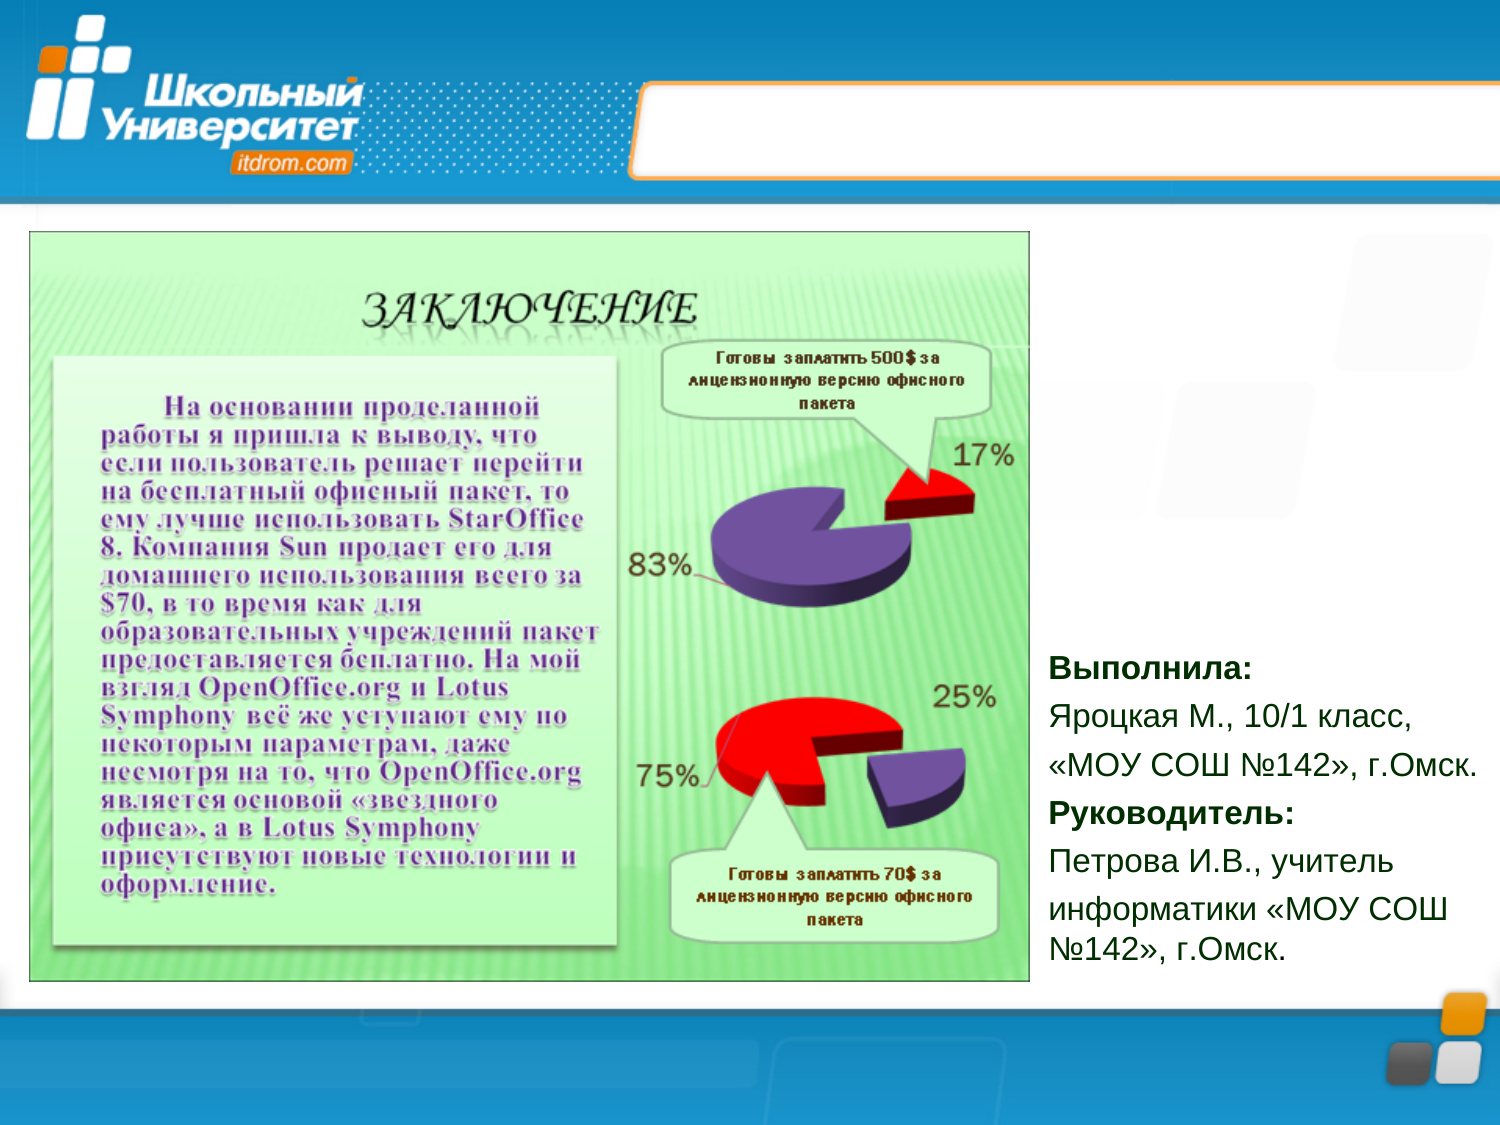

#
Выполнила:
Яроцкая М., 10/1 класс,
«МОУ СОШ №142», г.Омск.
Руководитель:
Петрова И.В., учитель
информатики «МОУ СОШ №142», г.Омск.